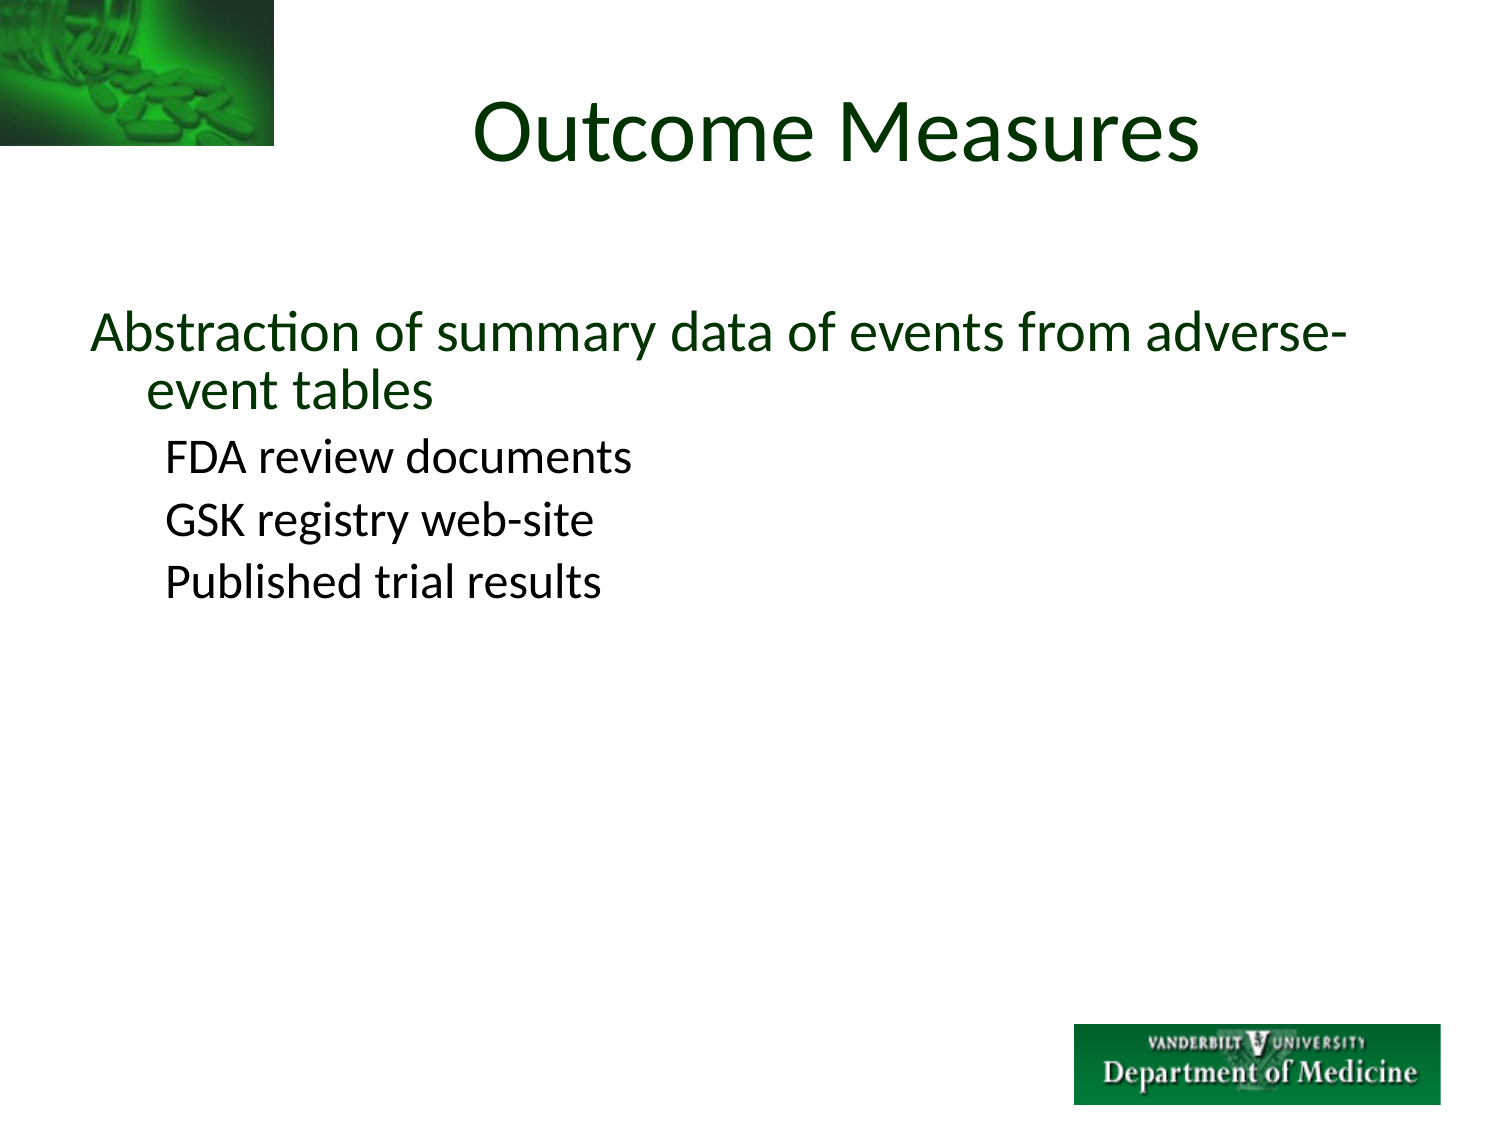

Outcome Measures
# Abstraction of summary data of events from adverse-event tables
FDA review documents
GSK registry web-site
Published trial results